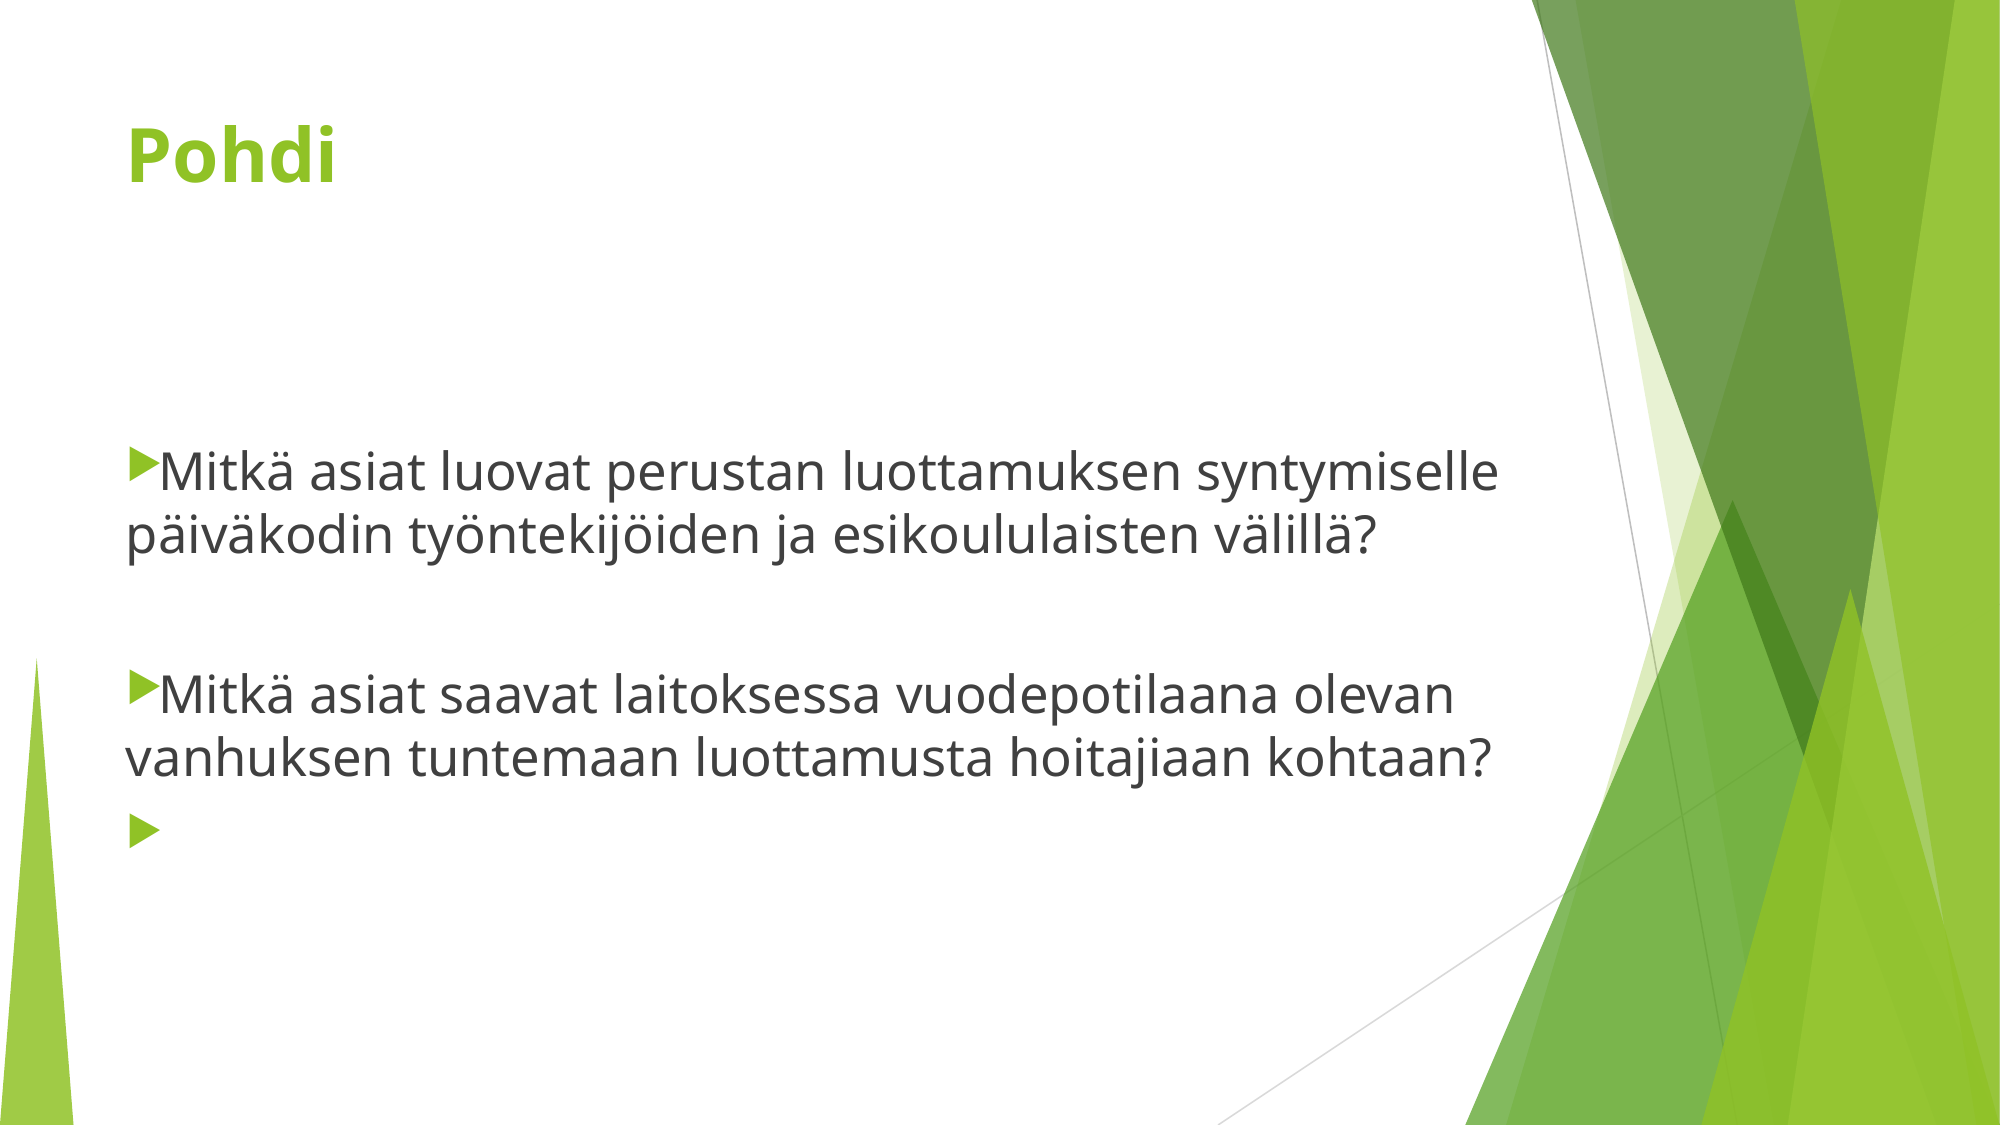

# Pohdi
Mitkä asiat luovat perustan luottamuksen syntymiselle päiväkodin työntekijöiden ja esikoululaisten välillä?
Mitkä asiat saavat laitoksessa vuodepotilaana olevan vanhuksen tuntemaan luottamusta hoitajiaan kohtaan?